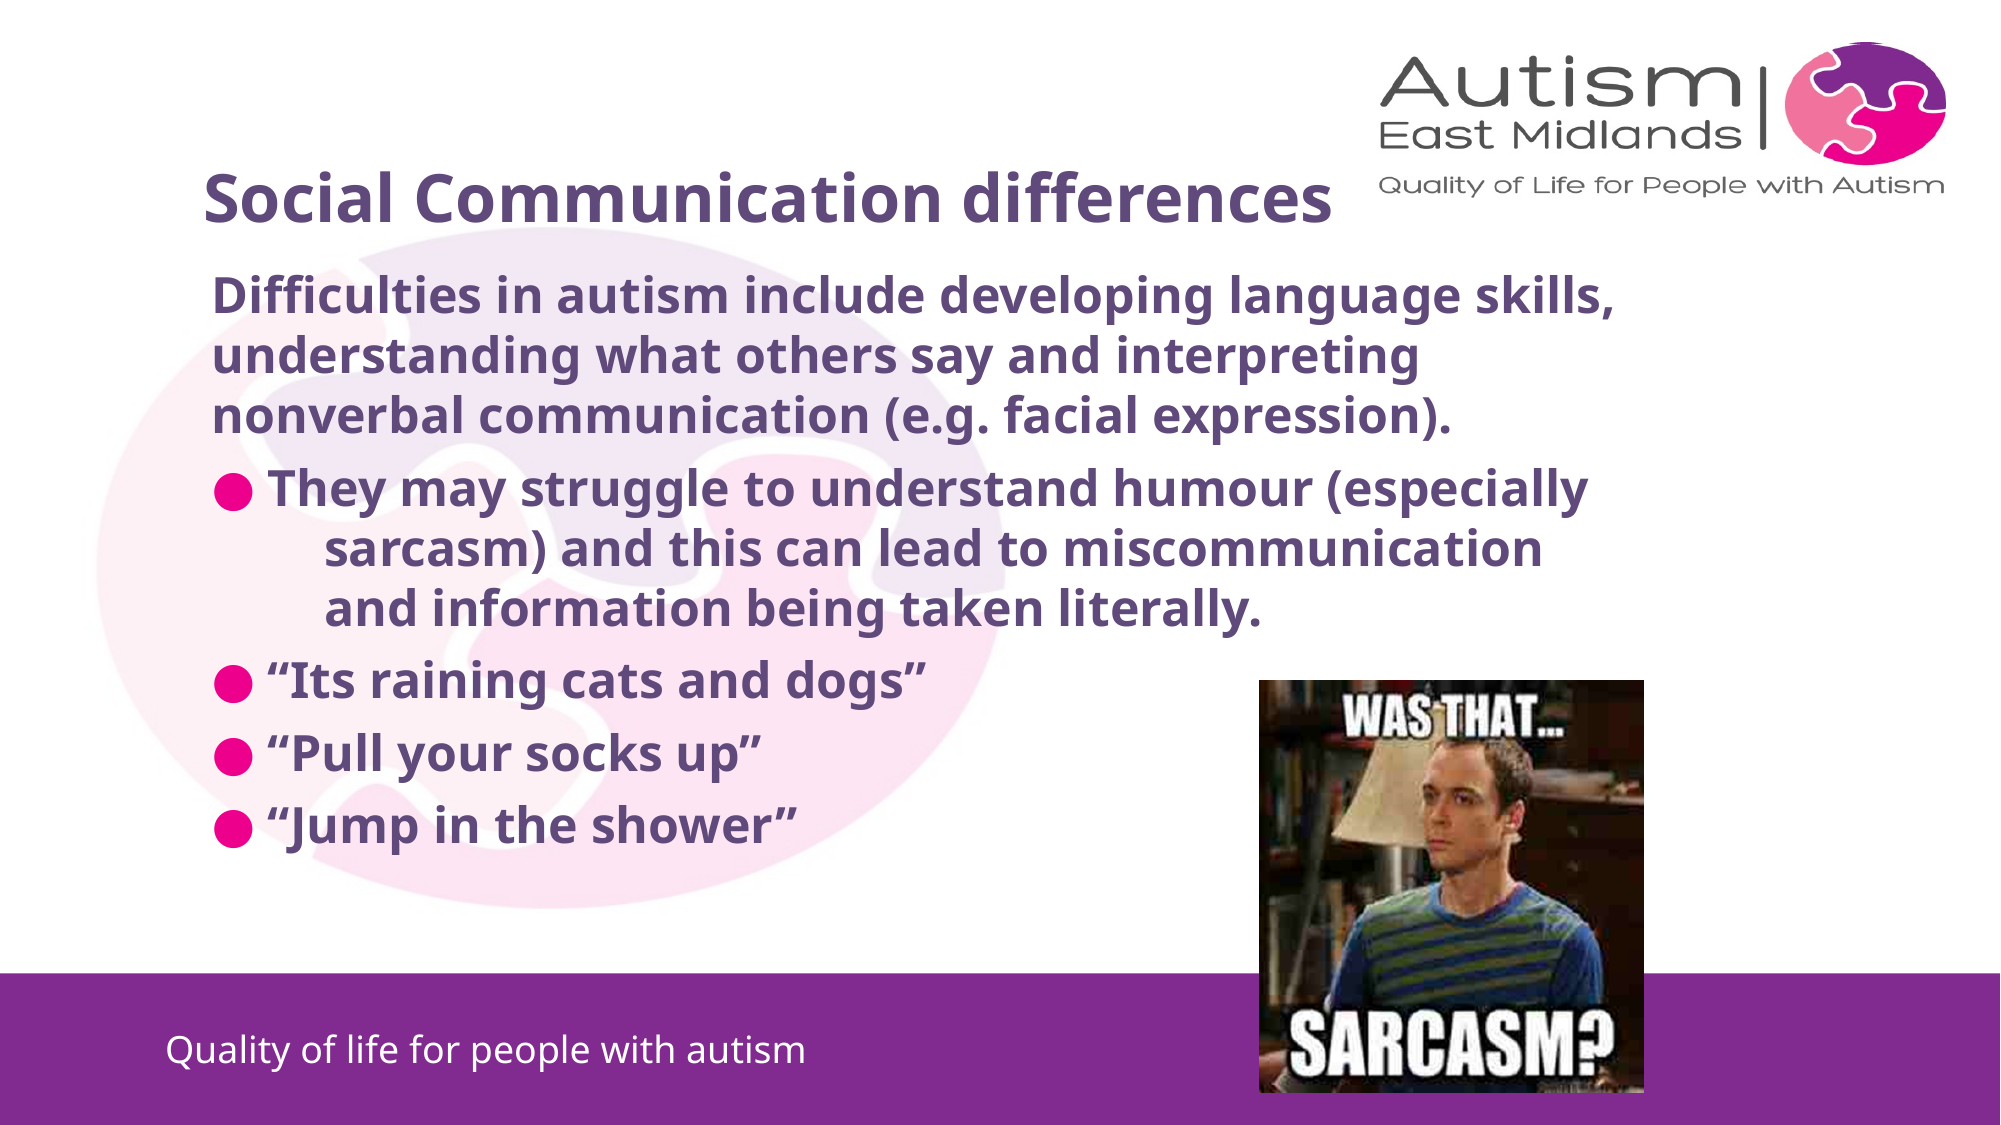

# Social Communication differences
Difficulties in autism include developing language skills, understanding what others say and interpreting nonverbal communication (e.g. facial expression).
They may struggle to understand humour (especially sarcasm) and this can lead to miscommunication and information being taken literally.
“Its raining cats and dogs”
“Pull your socks up”
“Jump in the shower”